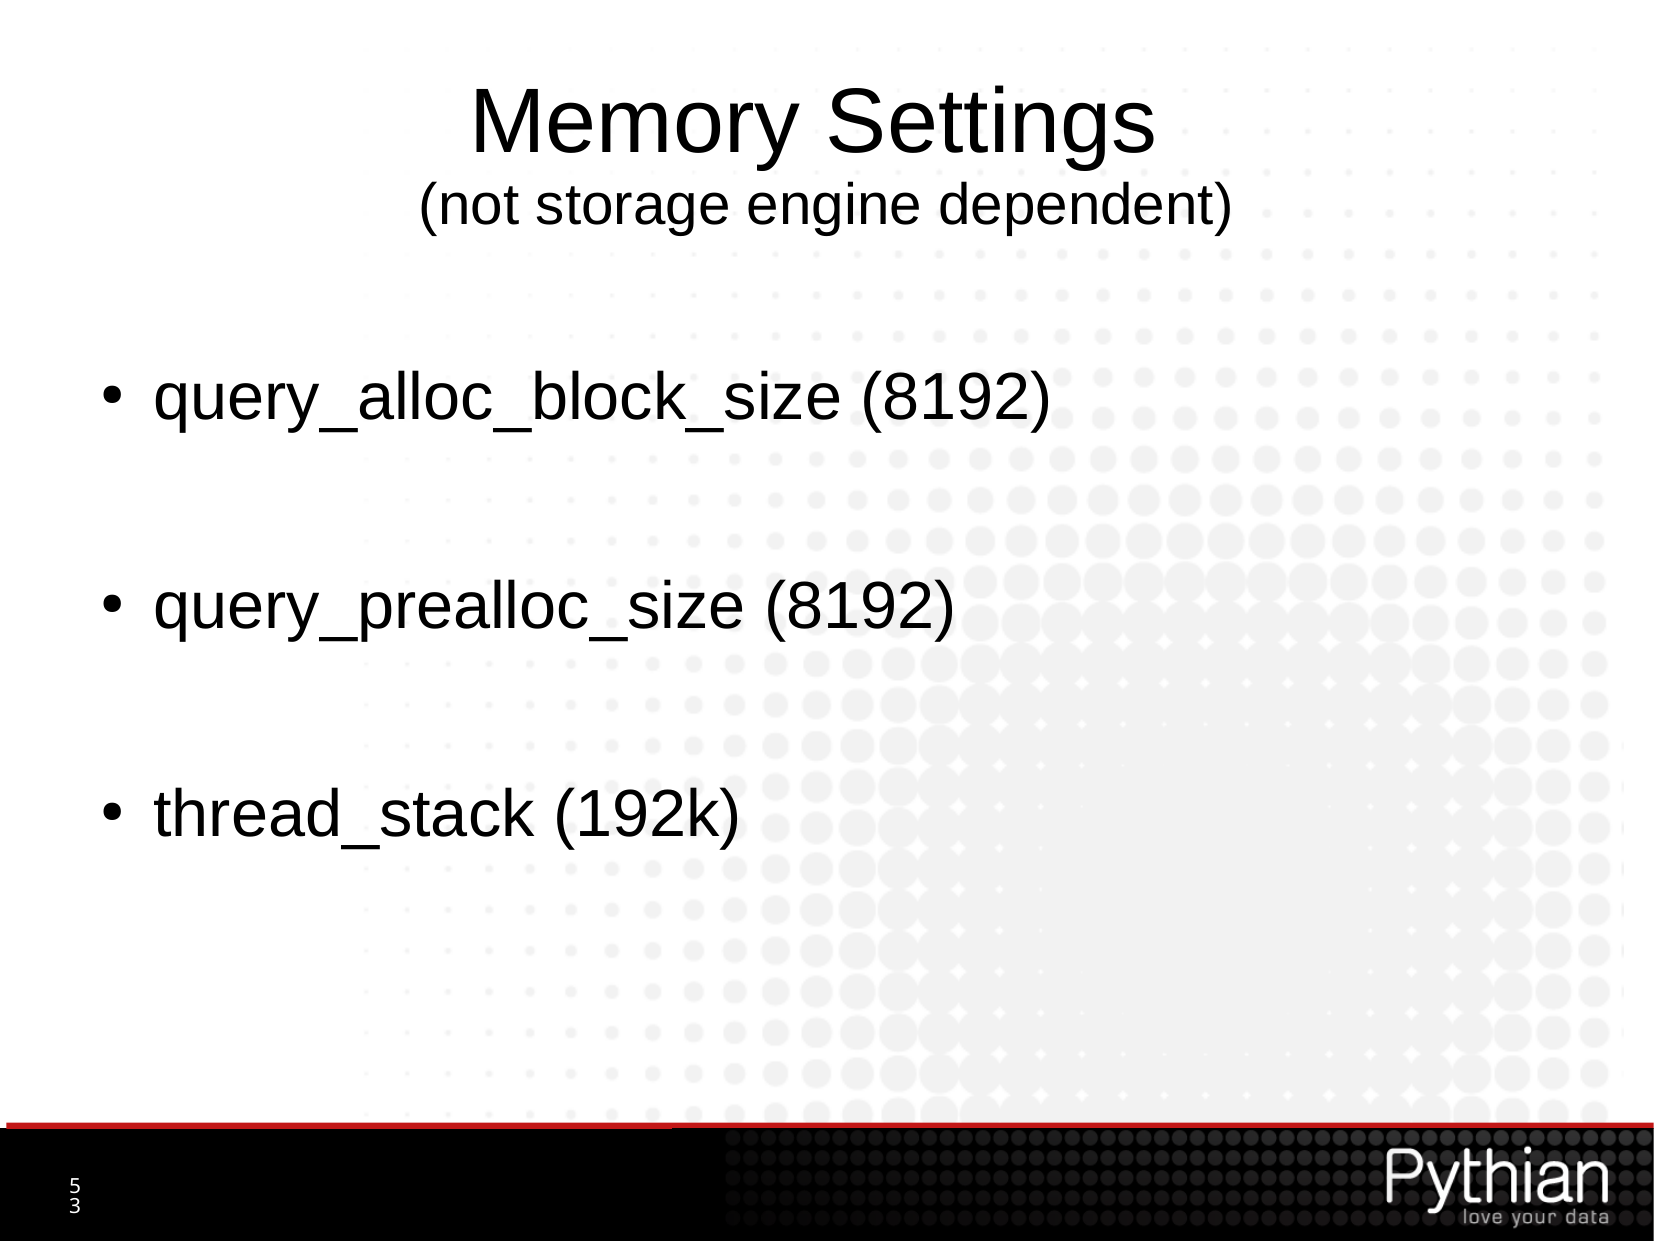

# Memory Settings (not storage engine dependent)
query_alloc_block_size (8192)
query_prealloc_size (8192)
thread_stack (192k)